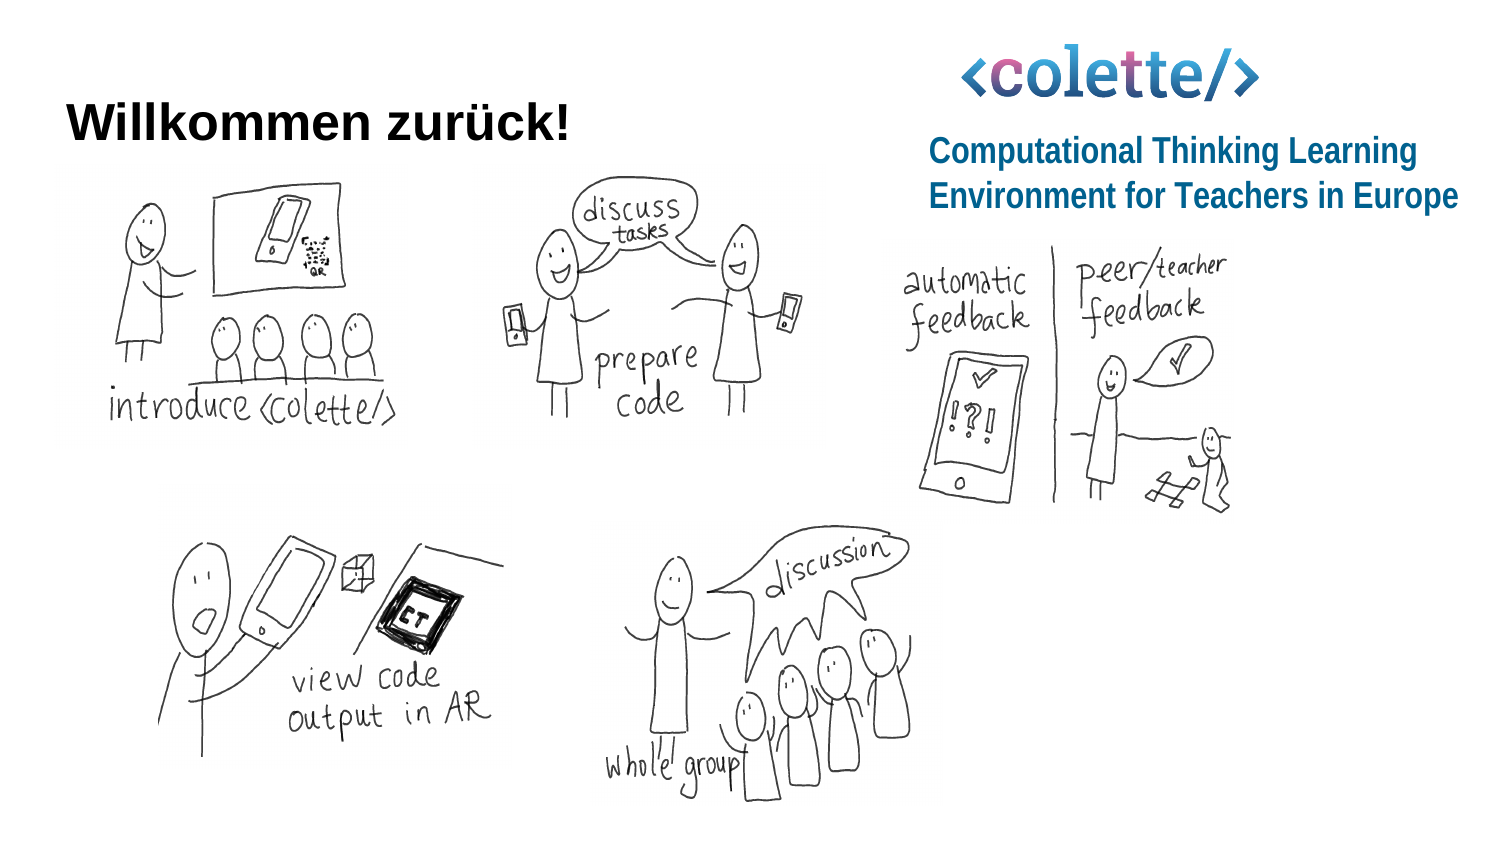

# Willkommen zurück!
Computational Thinking Learning Environment for Teachers in Europe